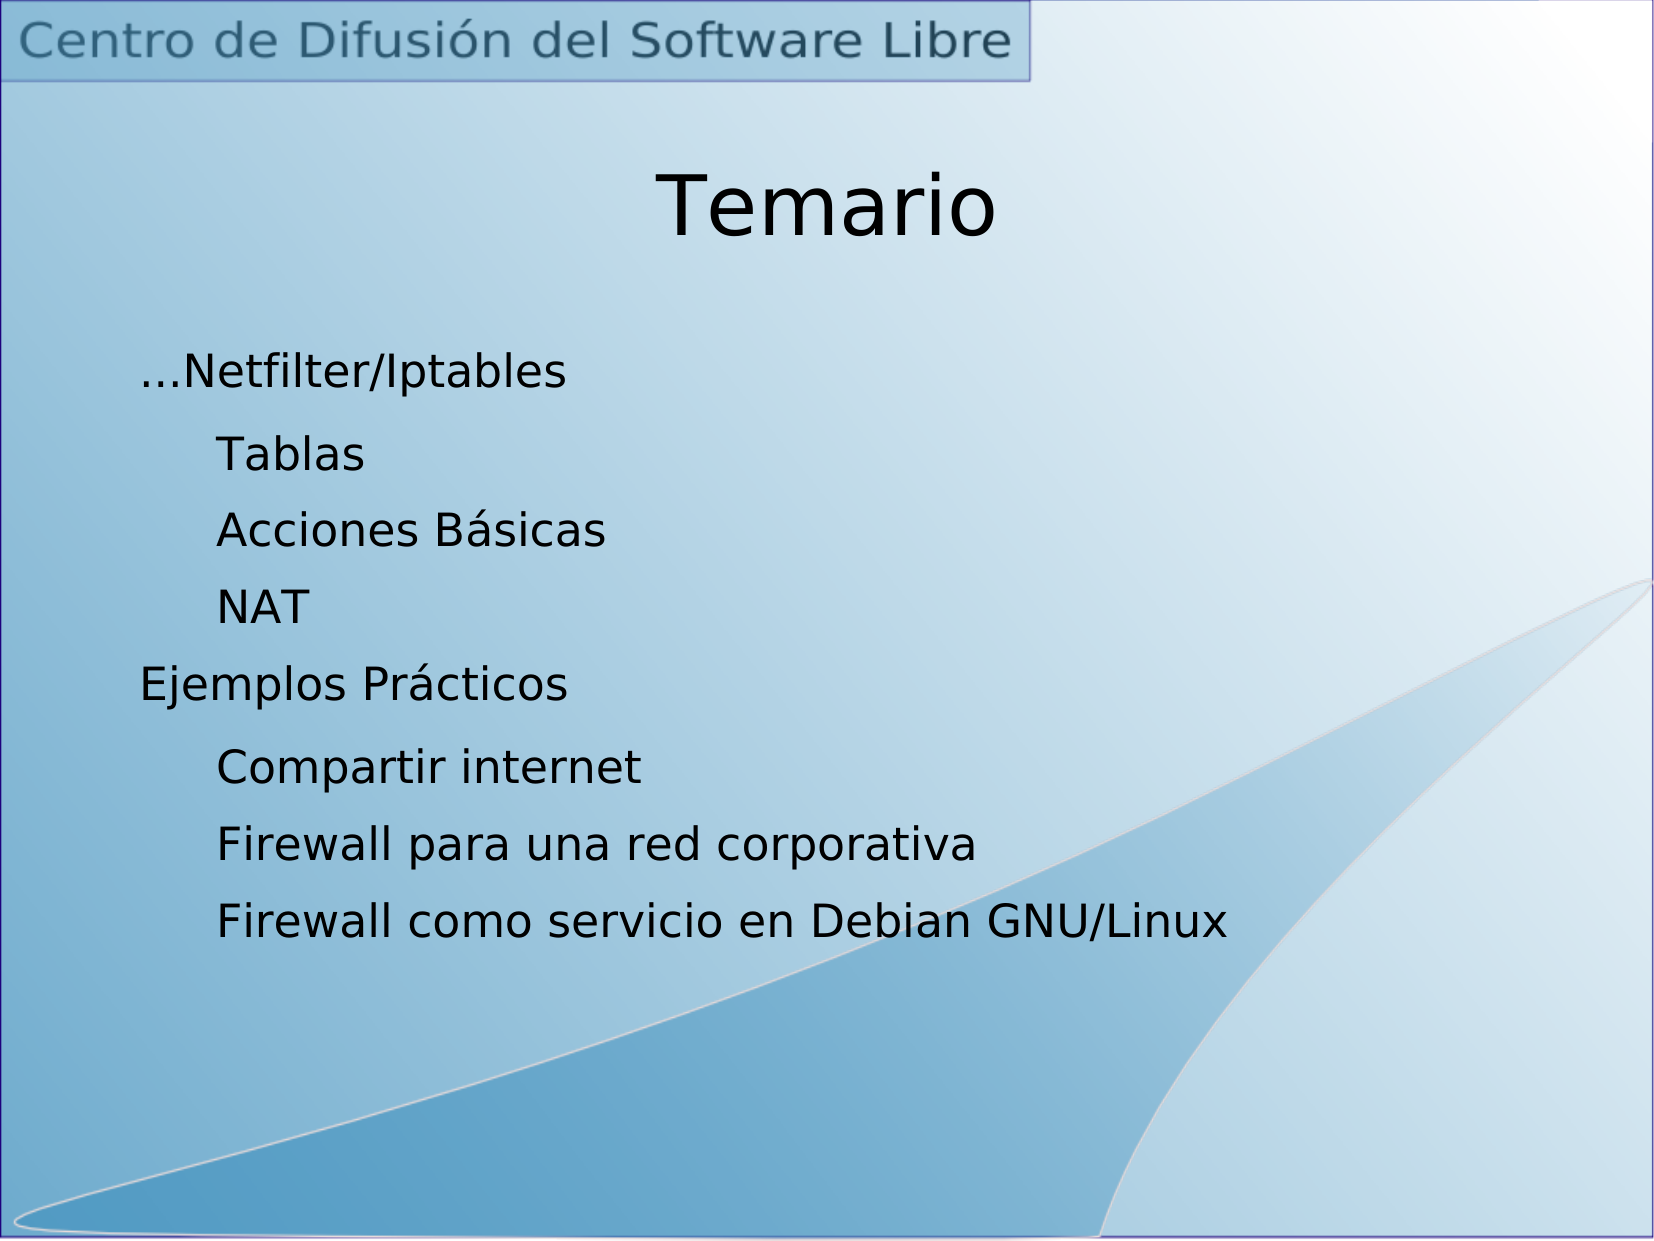

Temario
# ...Netfilter/Iptables
Tablas
Acciones Básicas
NAT
Ejemplos Prácticos
Compartir internet
Firewall para una red corporativa
Firewall como servicio en Debian GNU/Linux